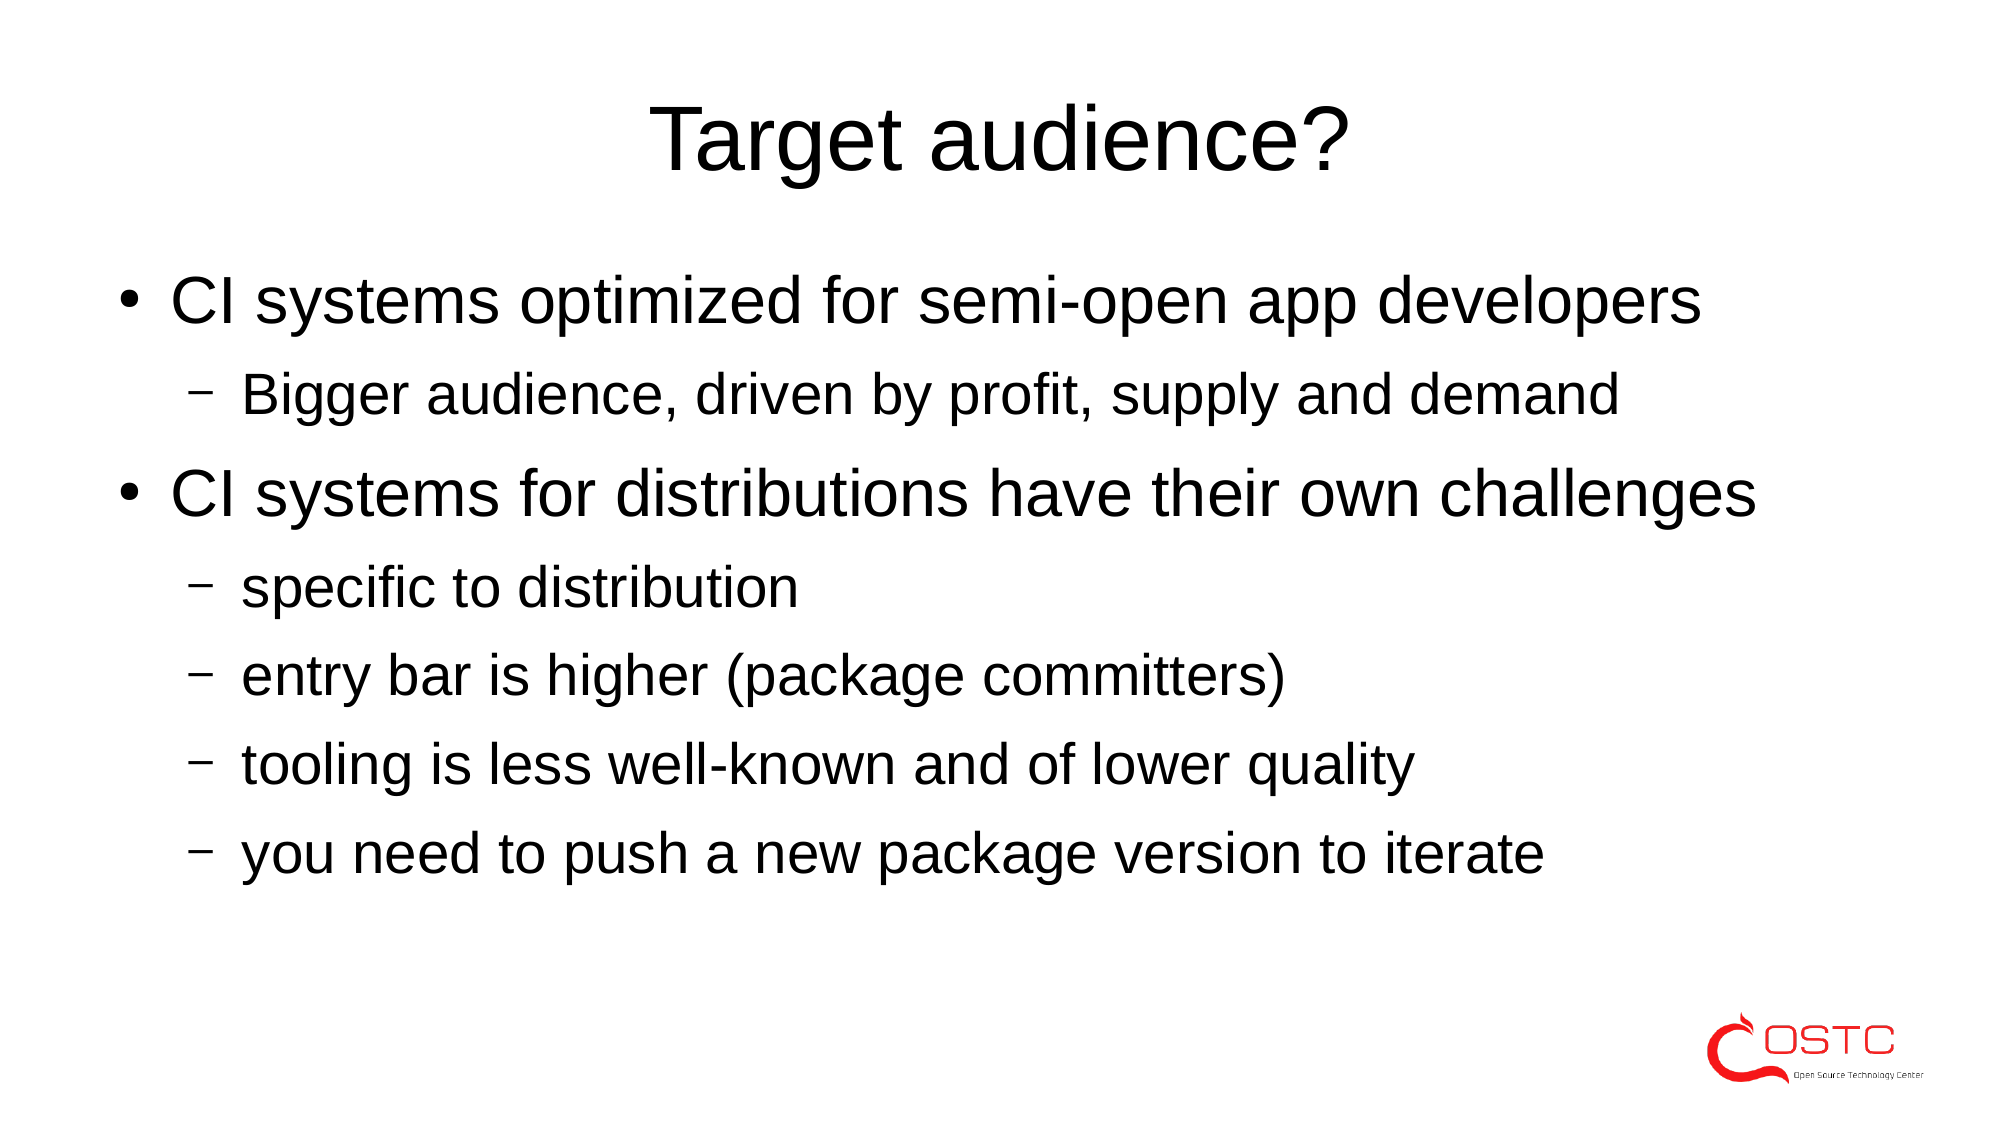

# Target audience?
CI systems optimized for semi-open app developers
Bigger audience, driven by profit, supply and demand
CI systems for distributions have their own challenges
specific to distribution
entry bar is higher (package committers)
tooling is less well-known and of lower quality
you need to push a new package version to iterate